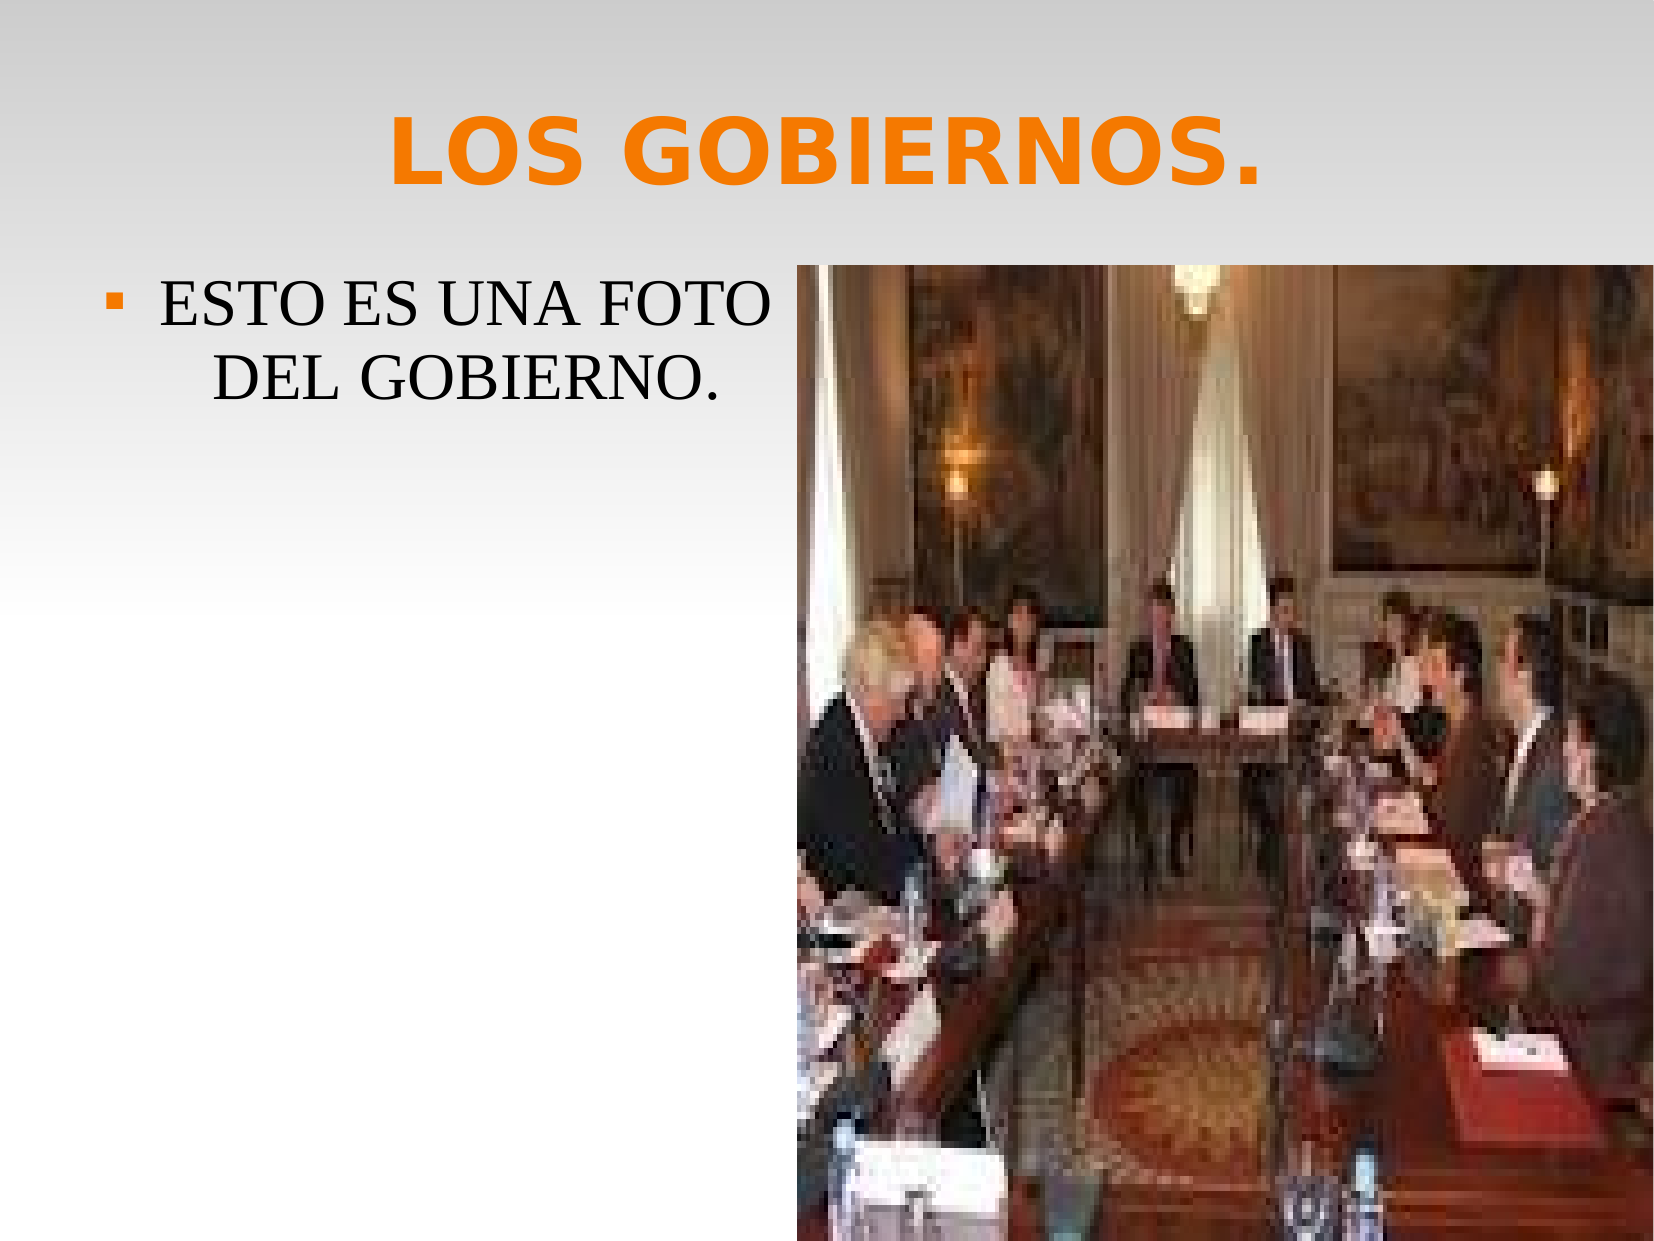

# LOS GOBIERNOS.
ESTO ES UNA FOTO DEL GOBIERNO.